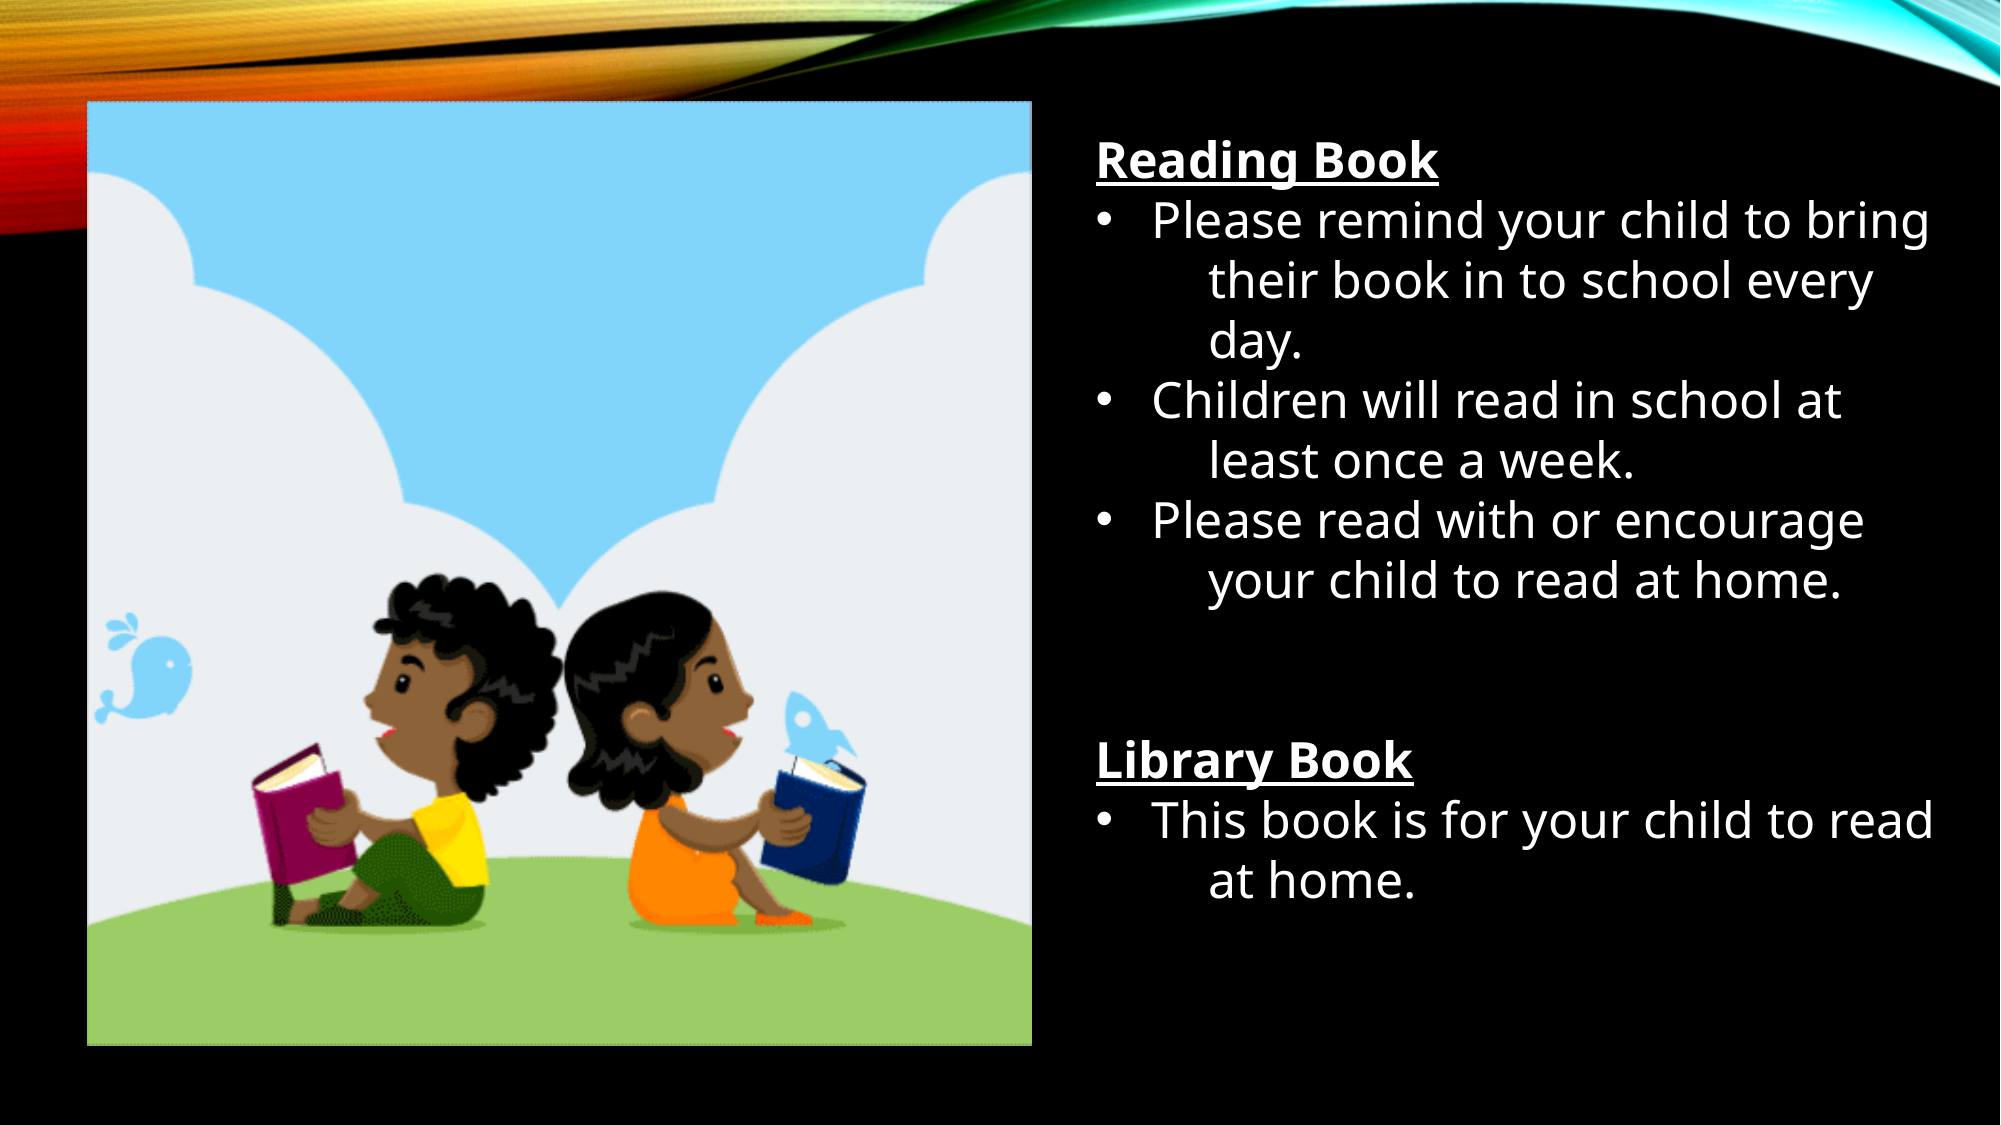

Reading Book
Please remind your child to bring their book in to school every day.
Children will read in school at least once a week.
Please read with or encourage your child to read at home.
Library Book
This book is for your child to read at home.